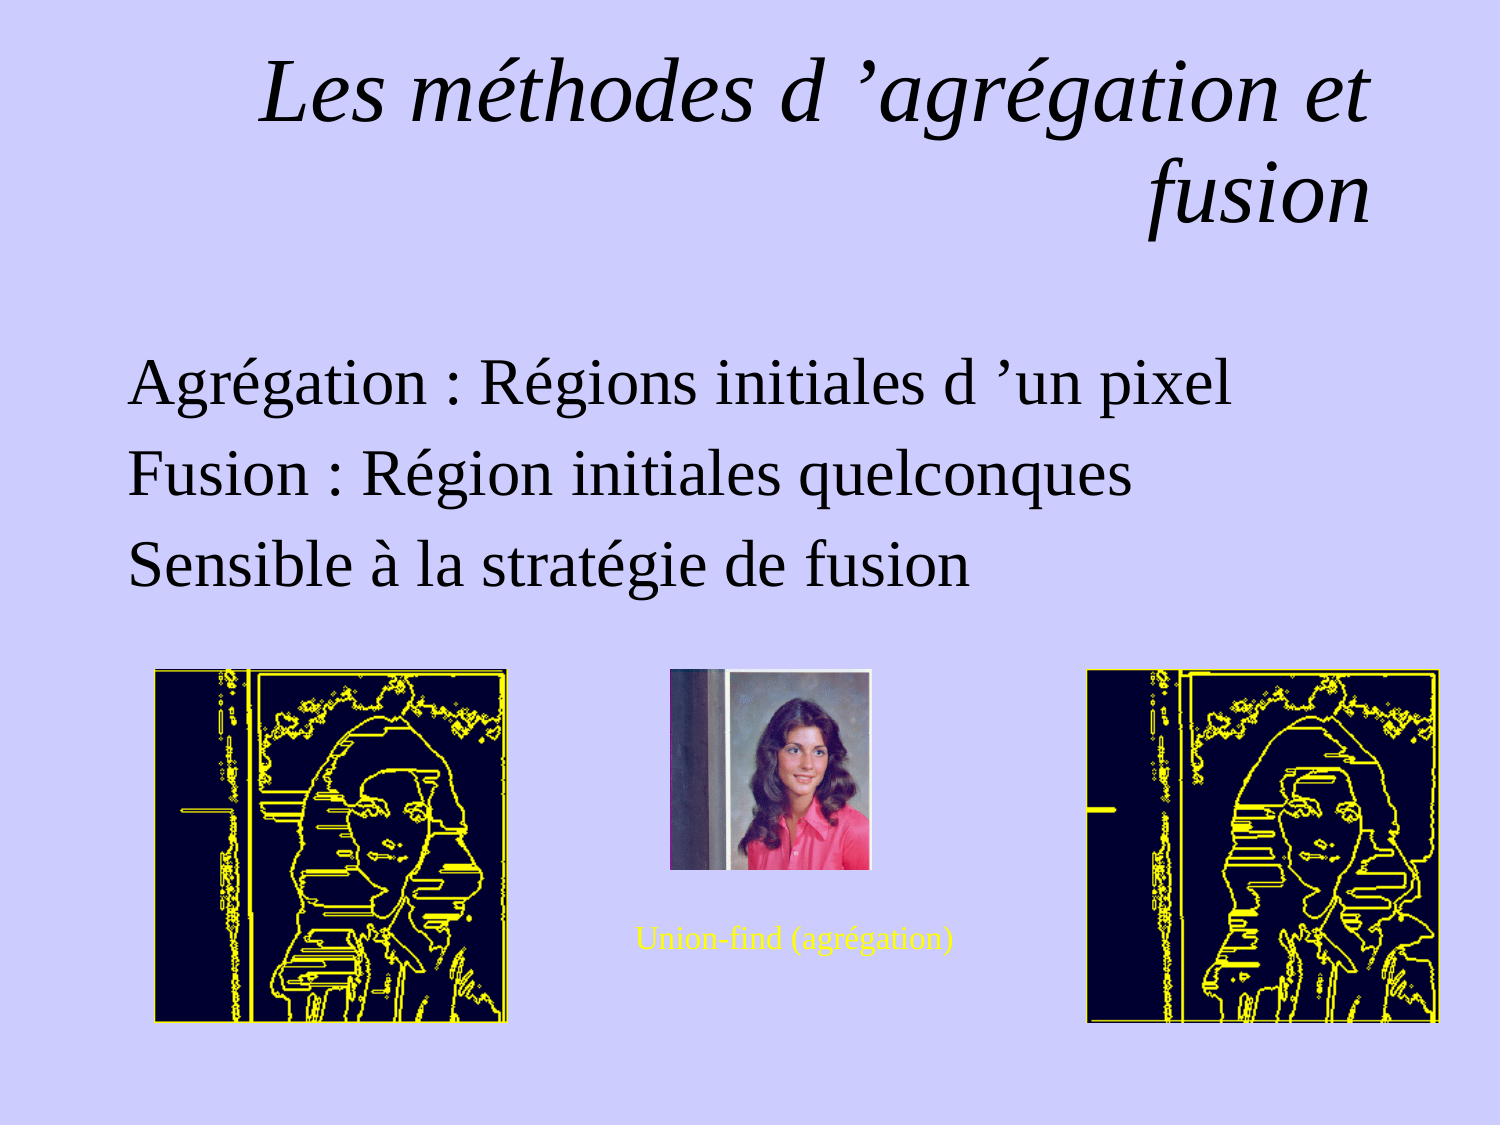

# Les méthodes d ’agrégation et fusion
Agrégation : Régions initiales d ’un pixel
Fusion : Région initiales quelconques
Sensible à la stratégie de fusion
Union-find (agrégation)